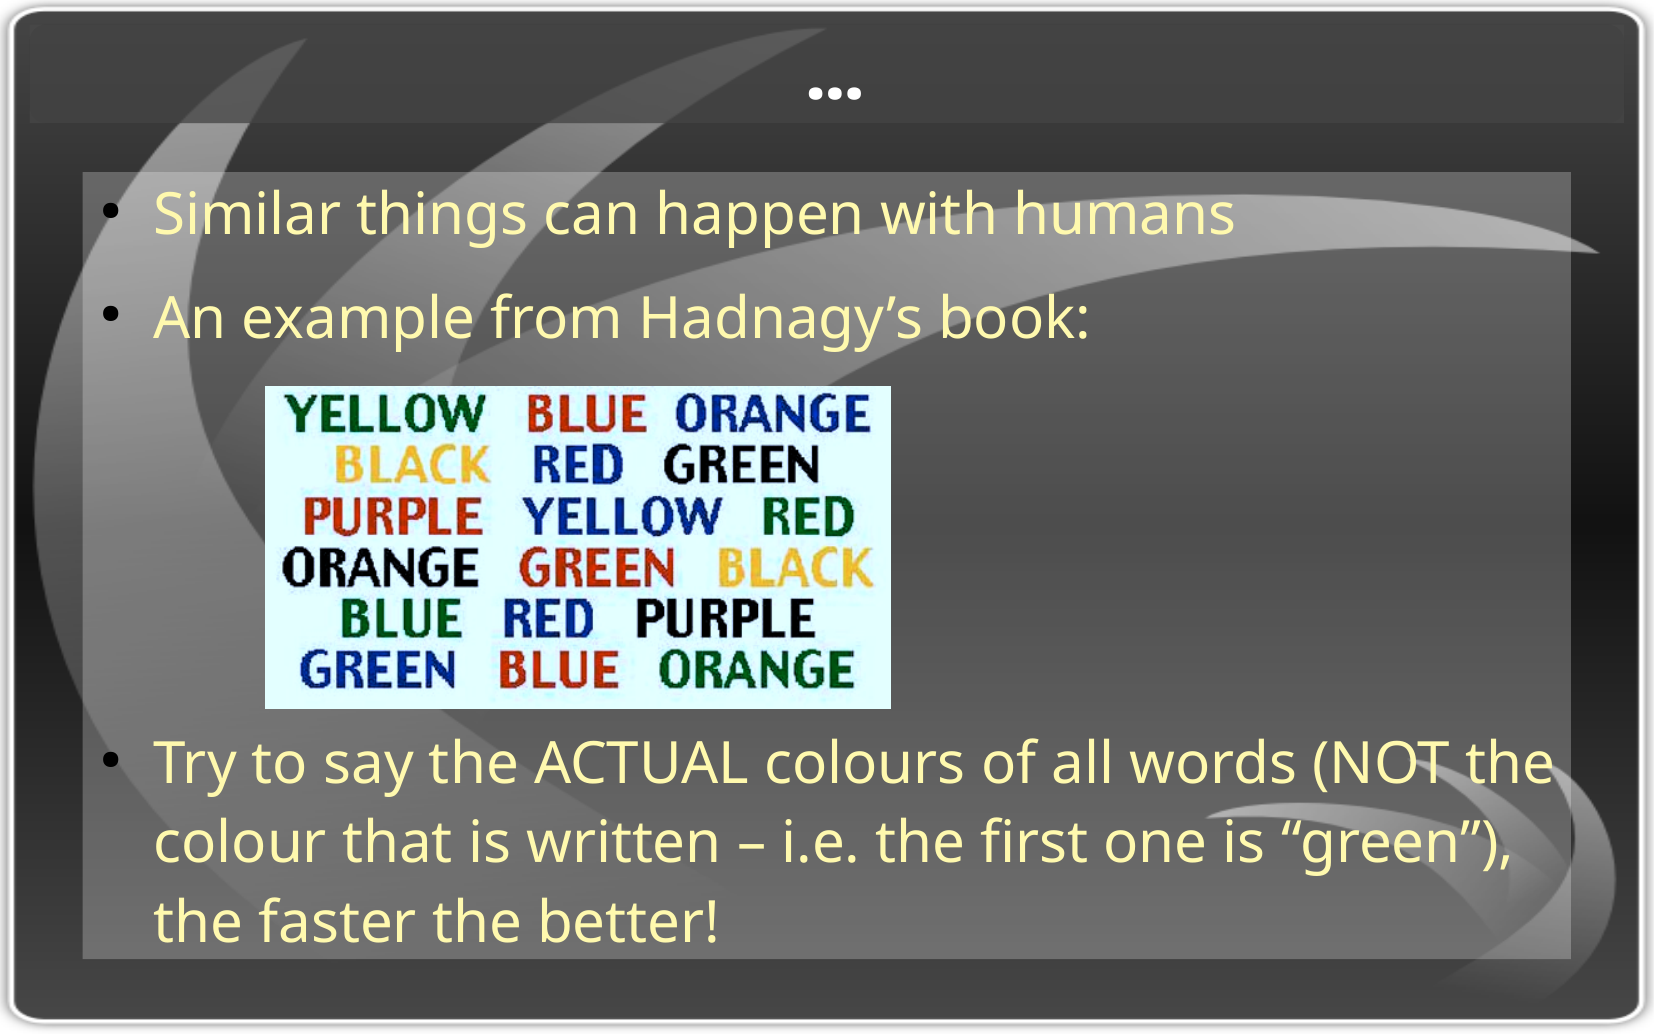

# …
Similar things can happen with humans
An example from Hadnagy’s book:
Try to say the ACTUAL colours of all words (NOT the colour that is written – i.e. the first one is “green”), the faster the better!